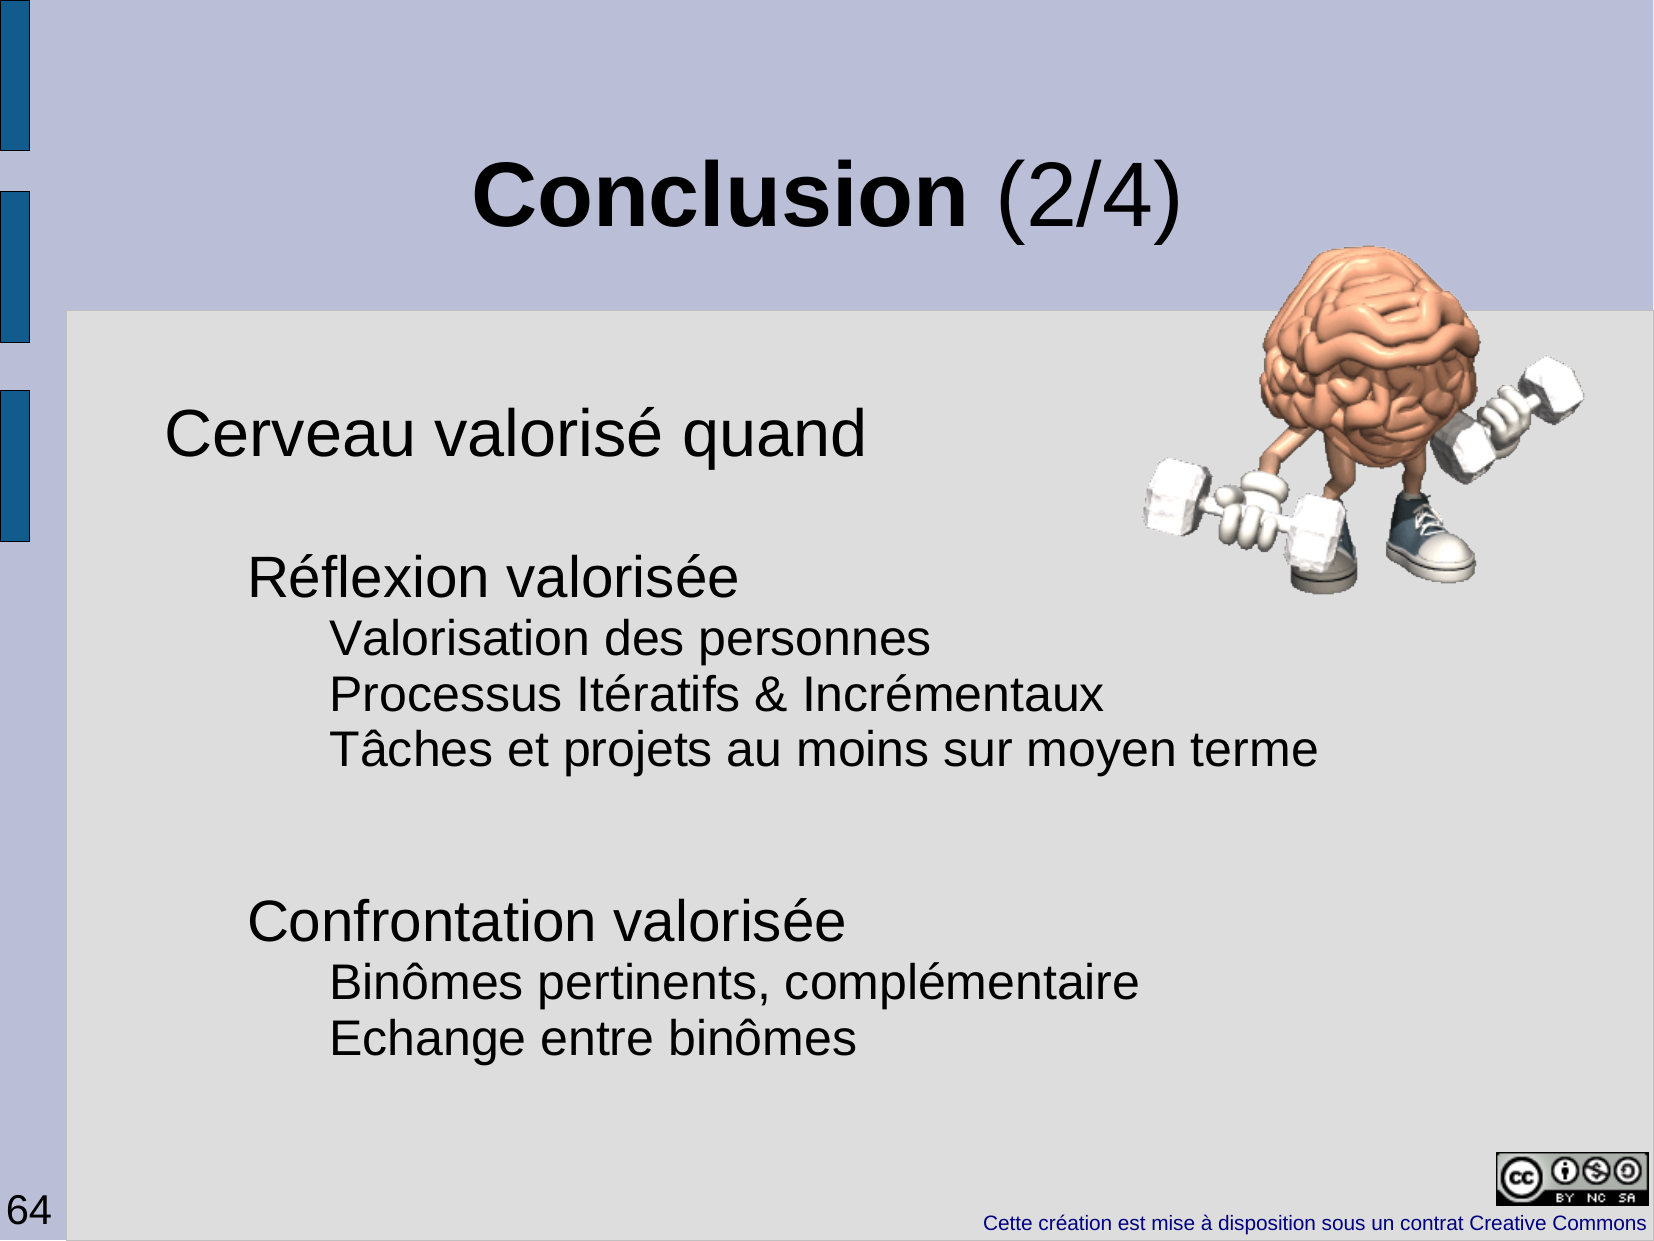

# Conclusion (2/4)
Cerveau valorisé quand
Réflexion valorisée
Valorisation des personnes
Processus Itératifs & Incrémentaux
Tâches et projets au moins sur moyen terme
Confrontation valorisée
Binômes pertinents, complémentaire
Echange entre binômes